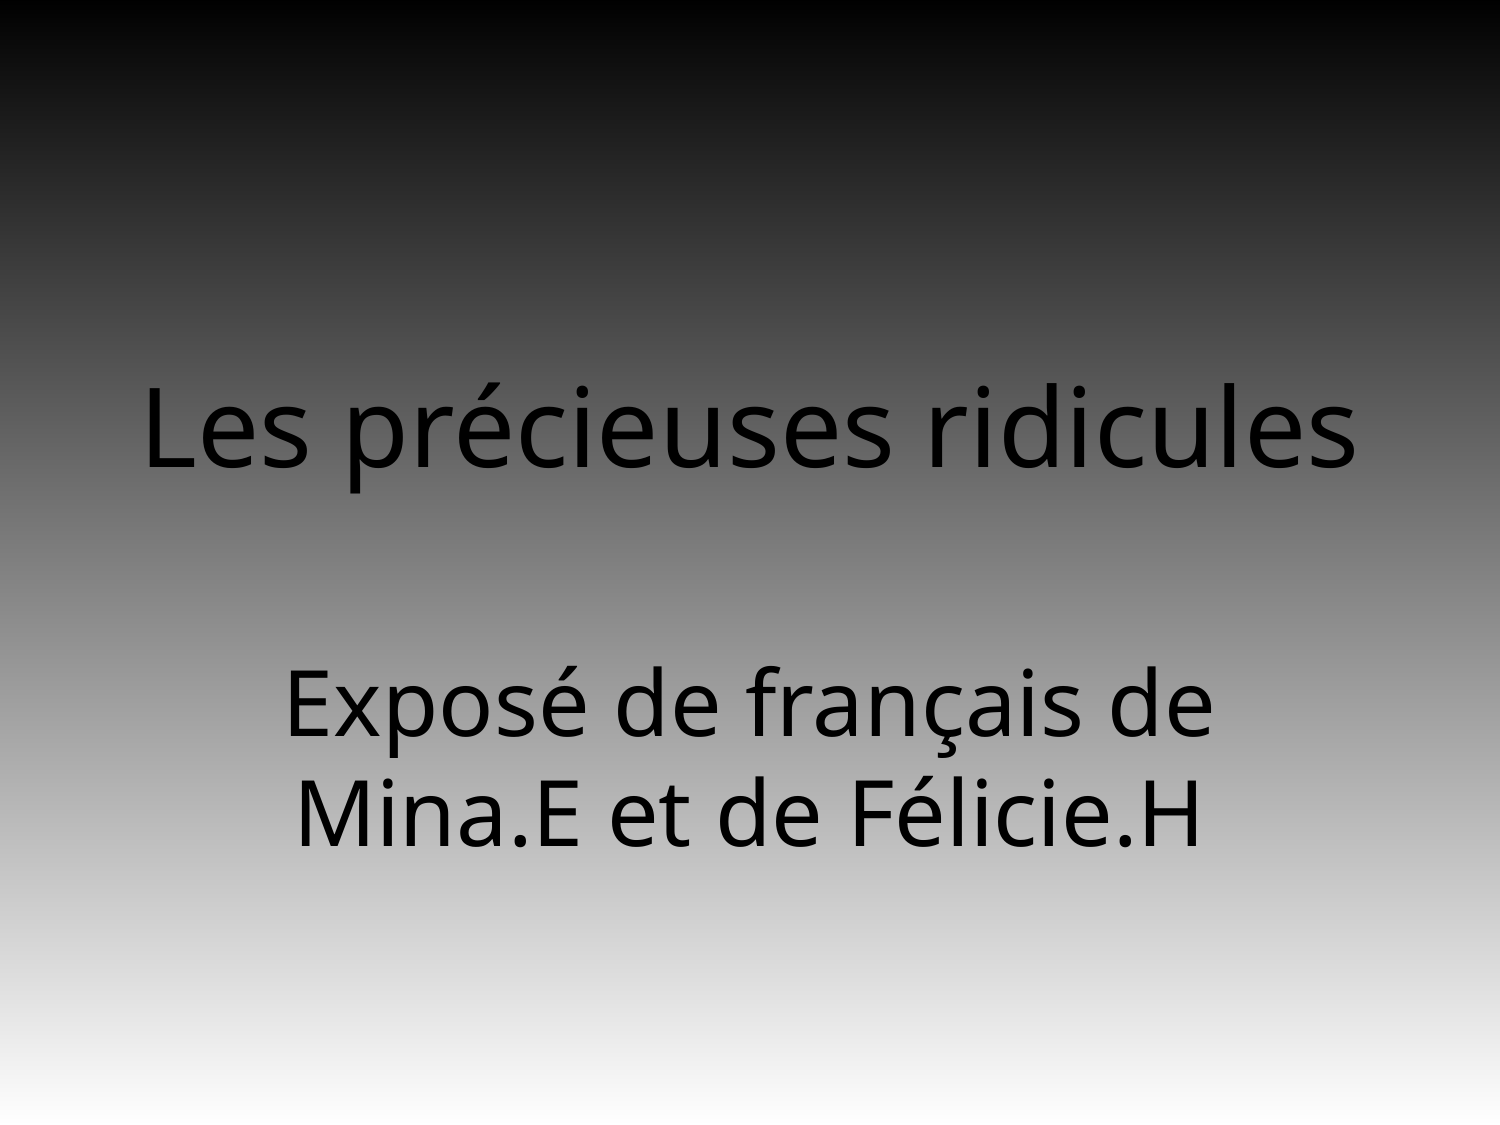

# Les précieuses ridicules
Exposé de français de Mina.E et de Félicie.H